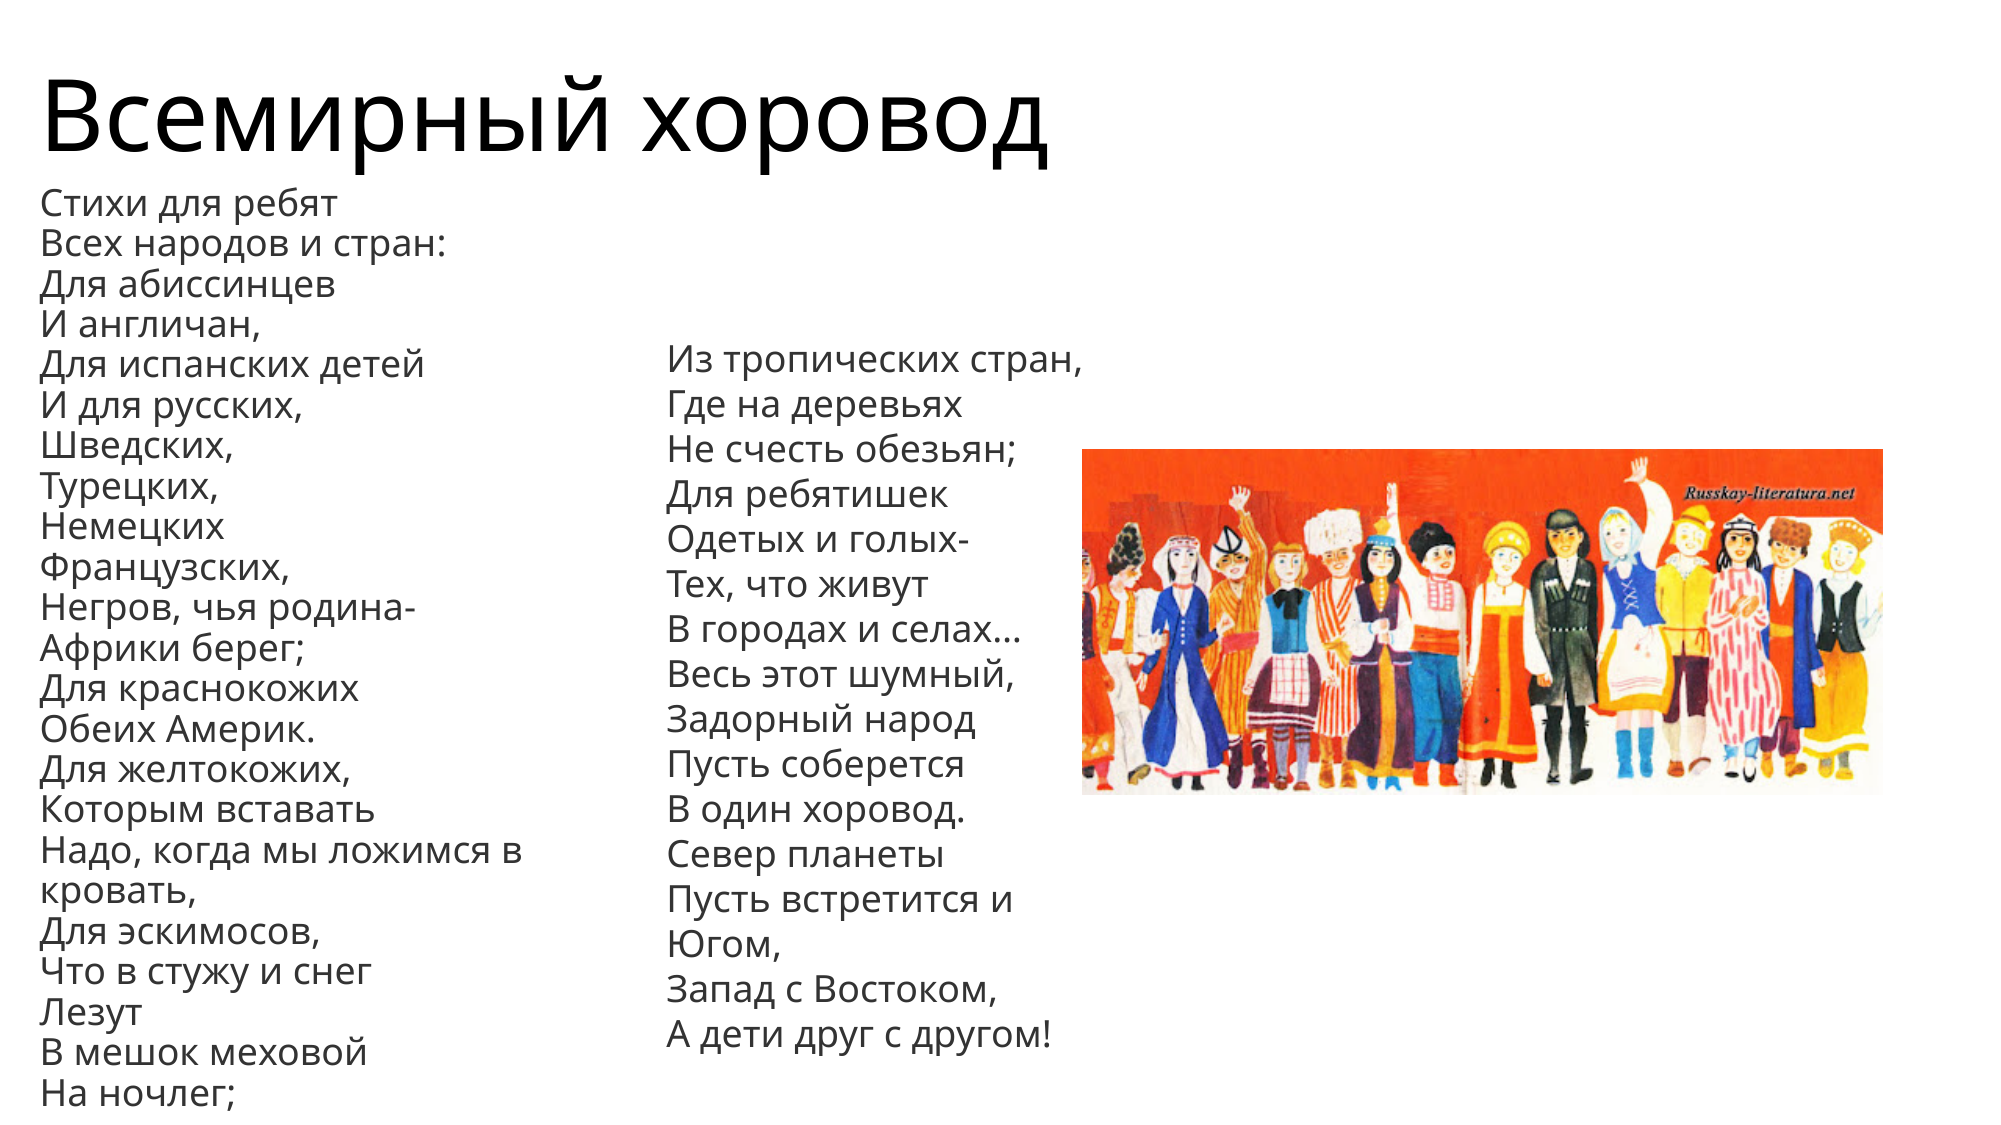

# Всемирный хоровод
Стихи для ребят
Всех народов и стран:
Для абиссинцев
И англичан,
Для испанских детей
И для русских,
Шведских,
Турецких,
Немецких
Французских,
Негров, чья родина-
Африки берег;
Для краснокожих
Обеих Америк.
Для желтокожих,
Которым вставать
Надо, когда мы ложимся в кровать,
Для эскимосов,
Что в стужу и снег
Лезут
В мешок меховой
На ночлег;
Из тропических стран,
Где на деревьях
Не счесть обезьян;
Для ребятишек
Одетых и голых-
Тех, что живут
В городах и селах…
Весь этот шумный,
Задорный народ
Пусть соберется
В один хоровод.
Север планеты
Пусть встретится и Югом,
Запад с Востоком,
А дети друг с другом!